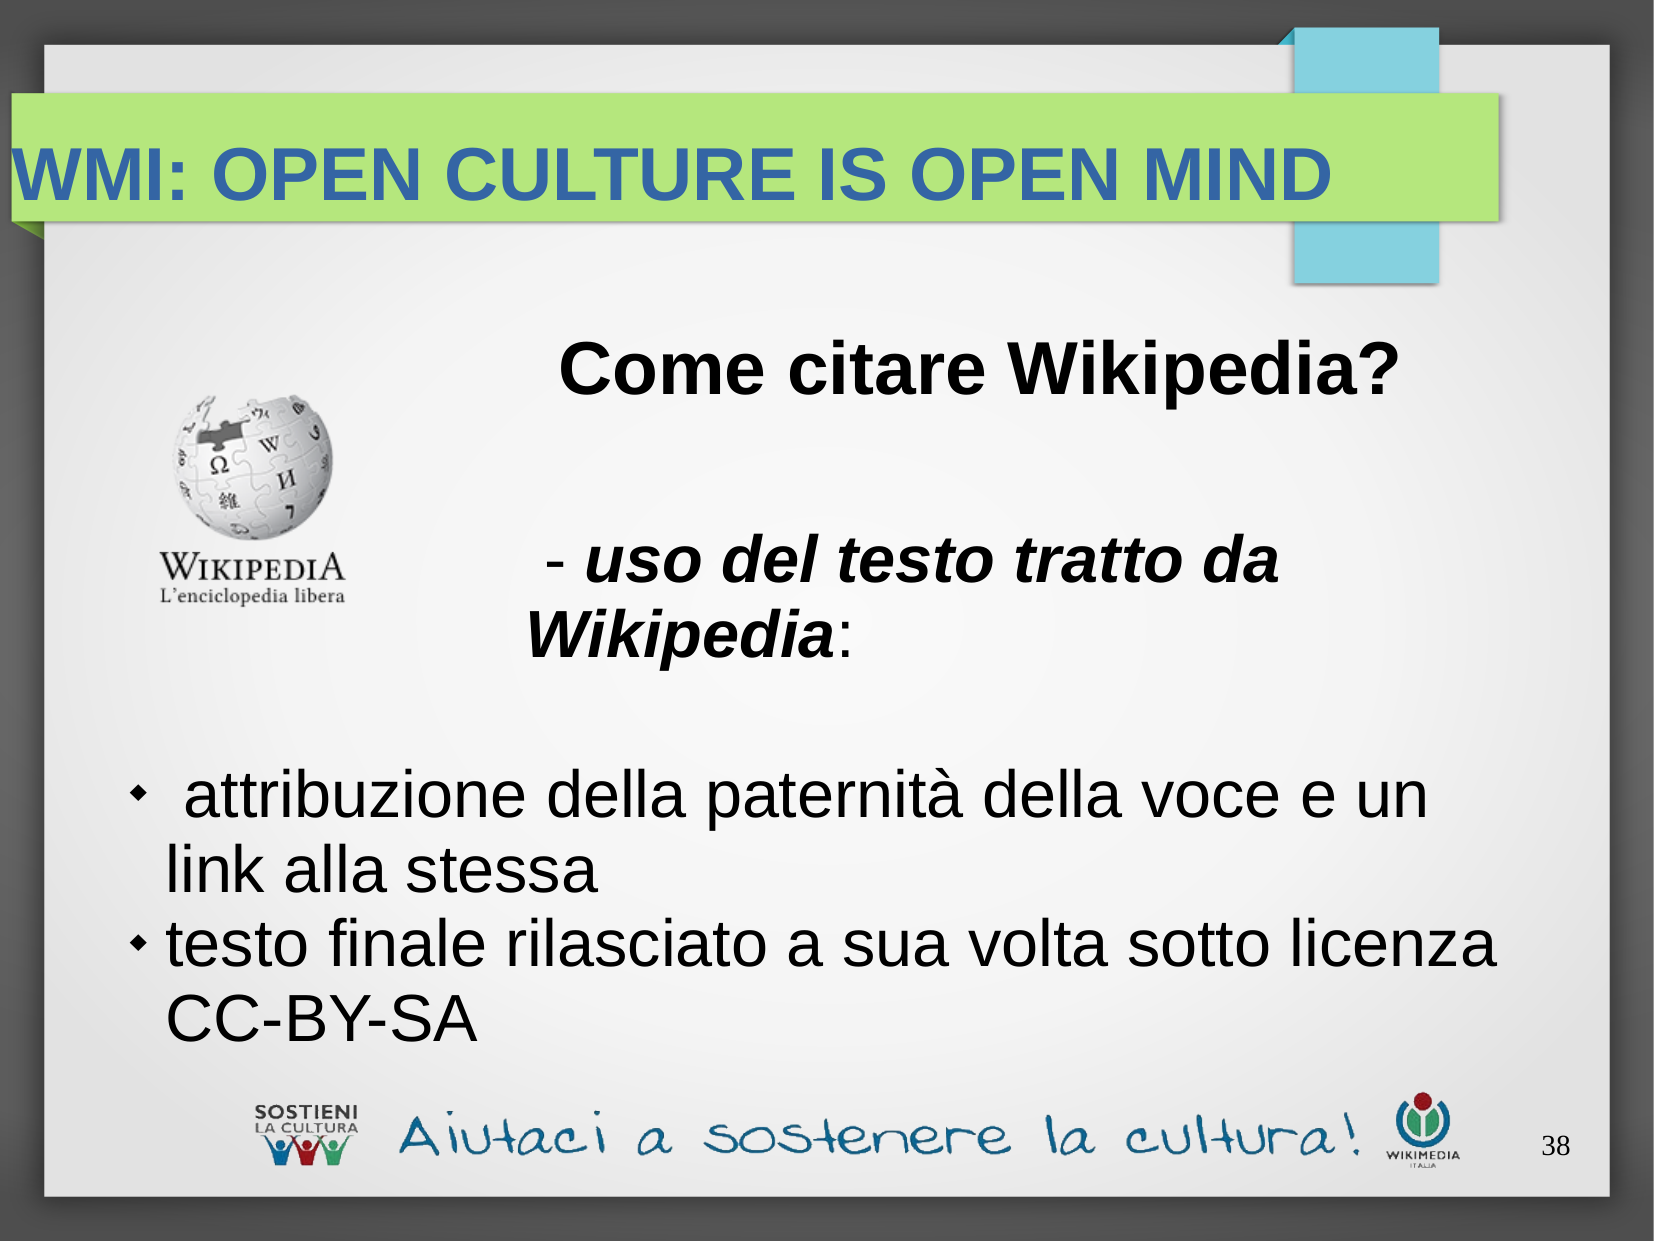

# WMI: OPEN CULTURE IS OPEN MIND
Come citare Wikipedia?
 - uso del testo tratto da Wikipedia:
 attribuzione della paternità della voce e un link alla stessa
testo finale rilasciato a sua volta sotto licenza CC-BY-SA
38